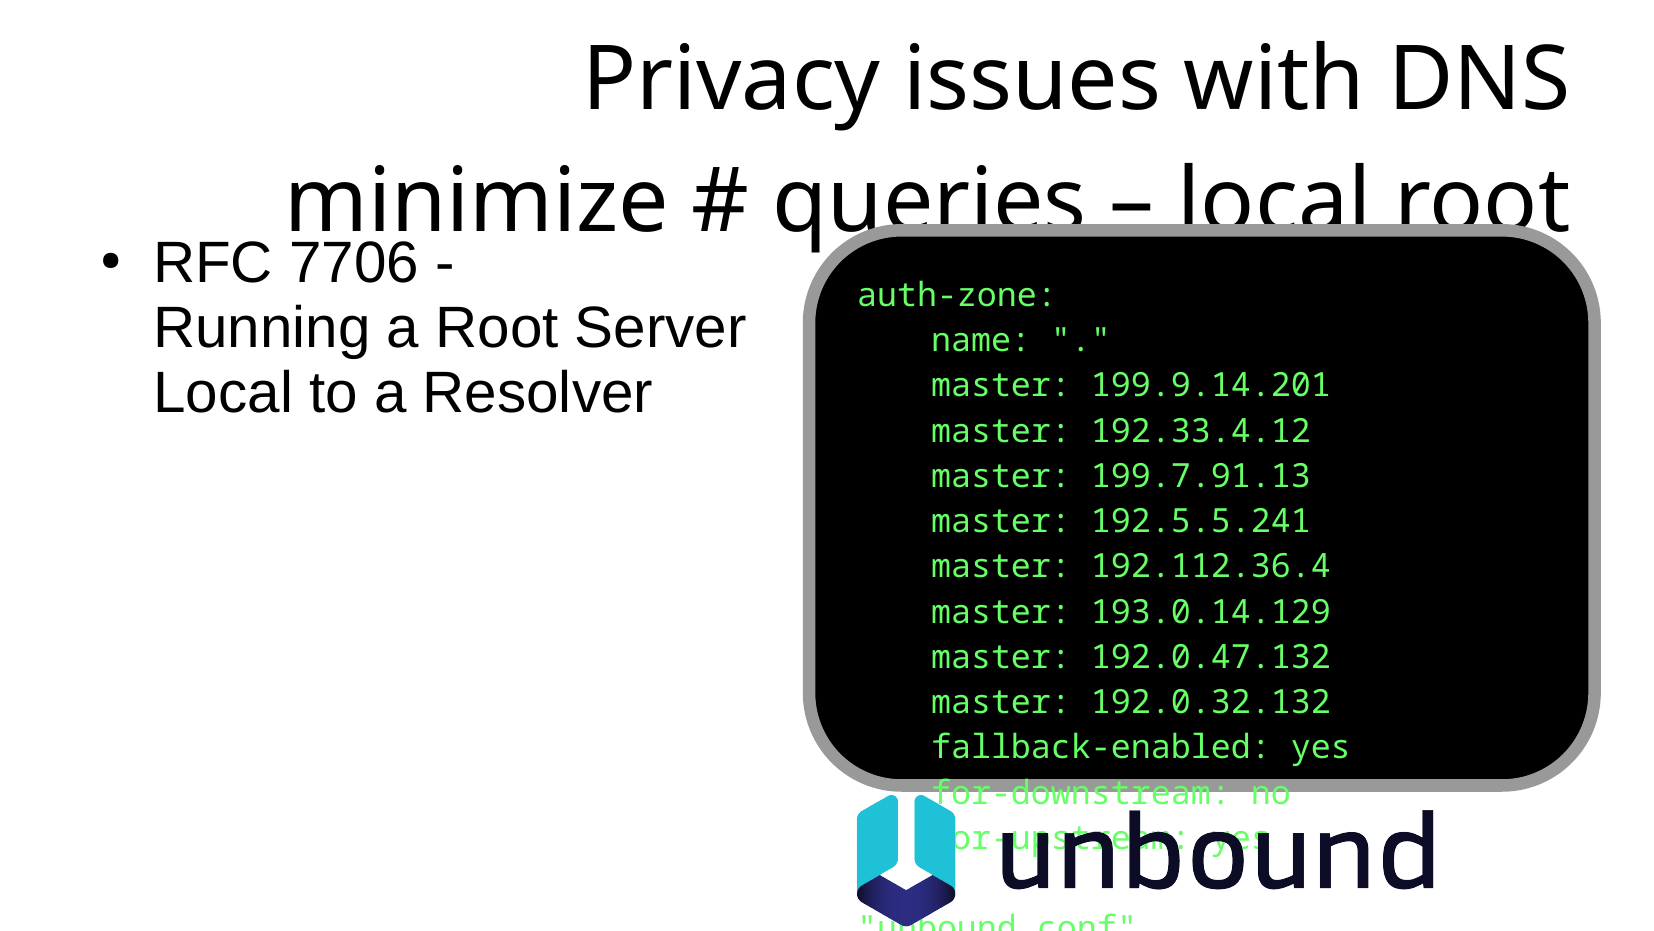

# Privacy issues with DNS minimize # queries – local root
RFC 7706 -
Running a Root Server Local to a Resolver
auth-zone:
	name: "."
	master: 199.9.14.201
	master: 192.33.4.12
	master: 199.7.91.13
	master: 192.5.5.241
	master: 192.112.36.4
	master: 193.0.14.129
	master: 192.0.47.132
	master: 192.0.32.132
	fallback-enabled: yes
	for-downstream: no
	for-upstream: yes
"unbound.conf"